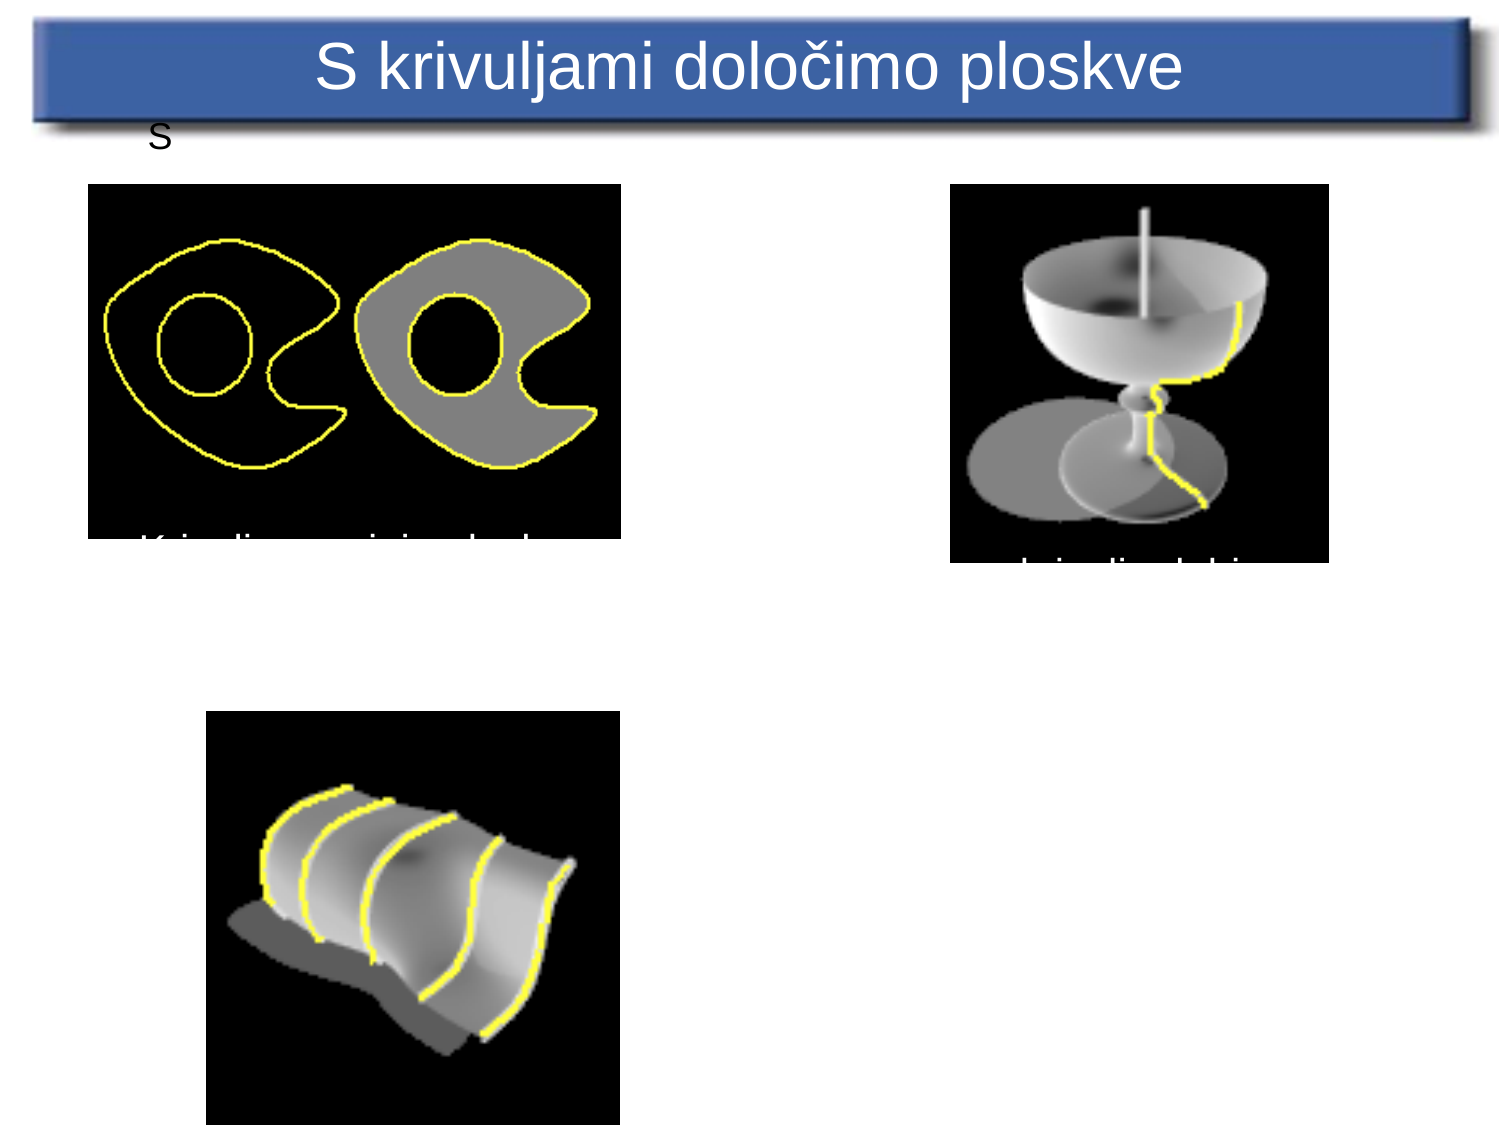

# S krivuljami določimo ploskve
S
Krivulja omejuje ploskev
Z vrtenjem krivulje dobimo ploskev
Na krivulje vpnemo ploskev kot opno